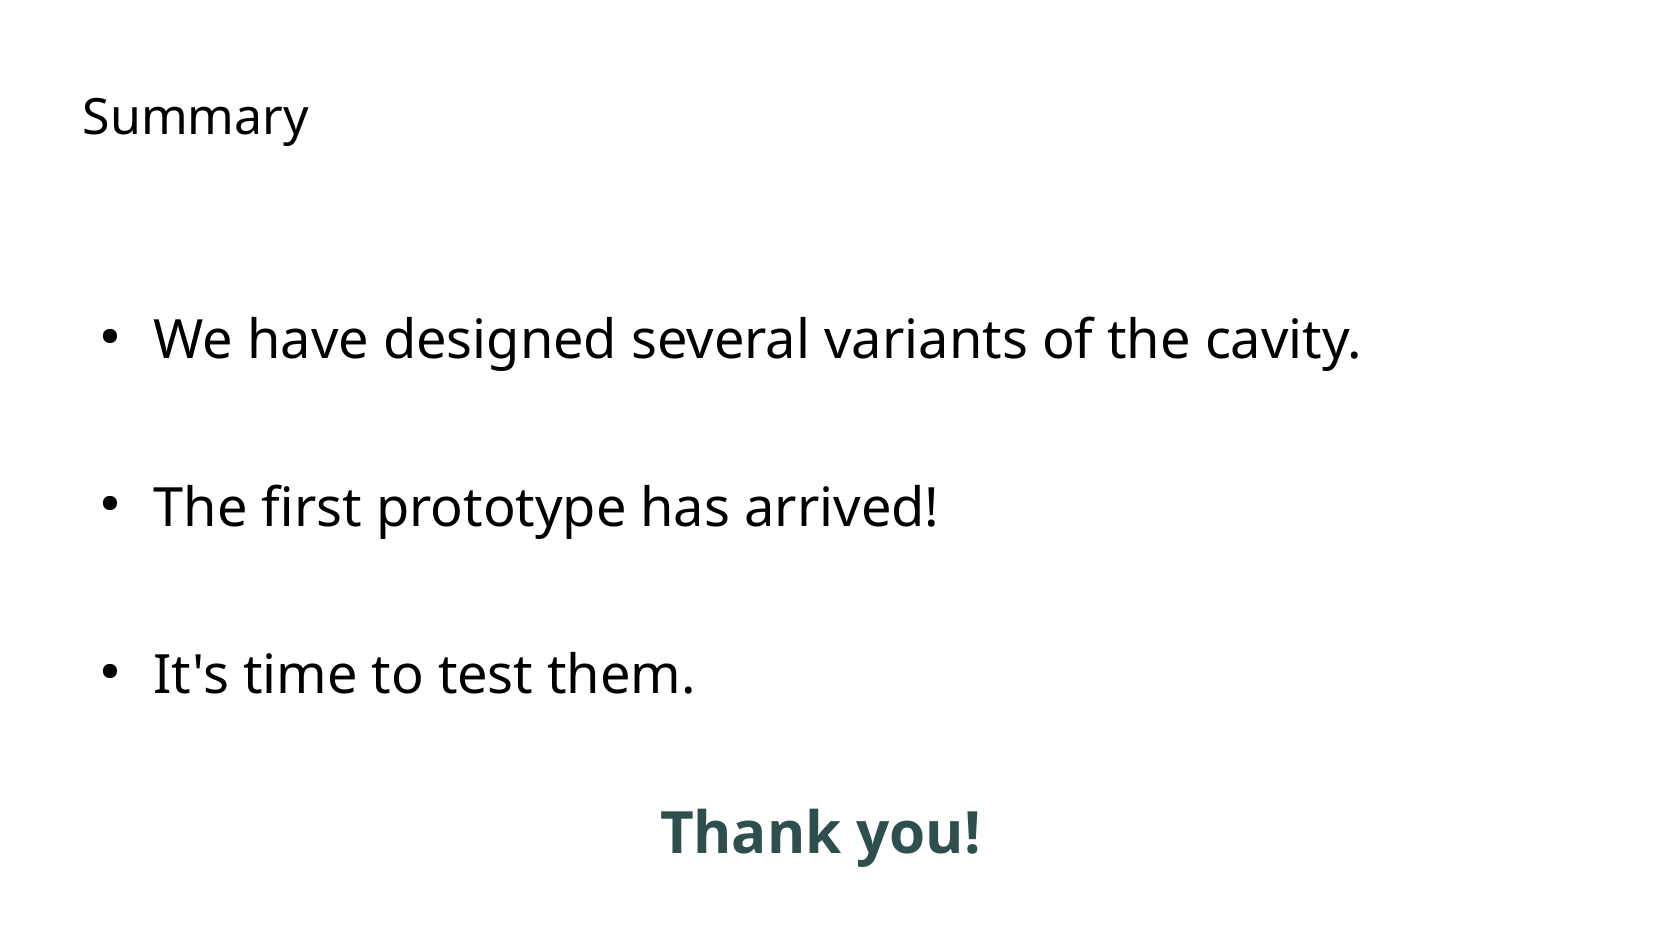

# Summary
We have designed several variants of the cavity.
The first prototype has arrived!
It's time to test them.
Thank you!